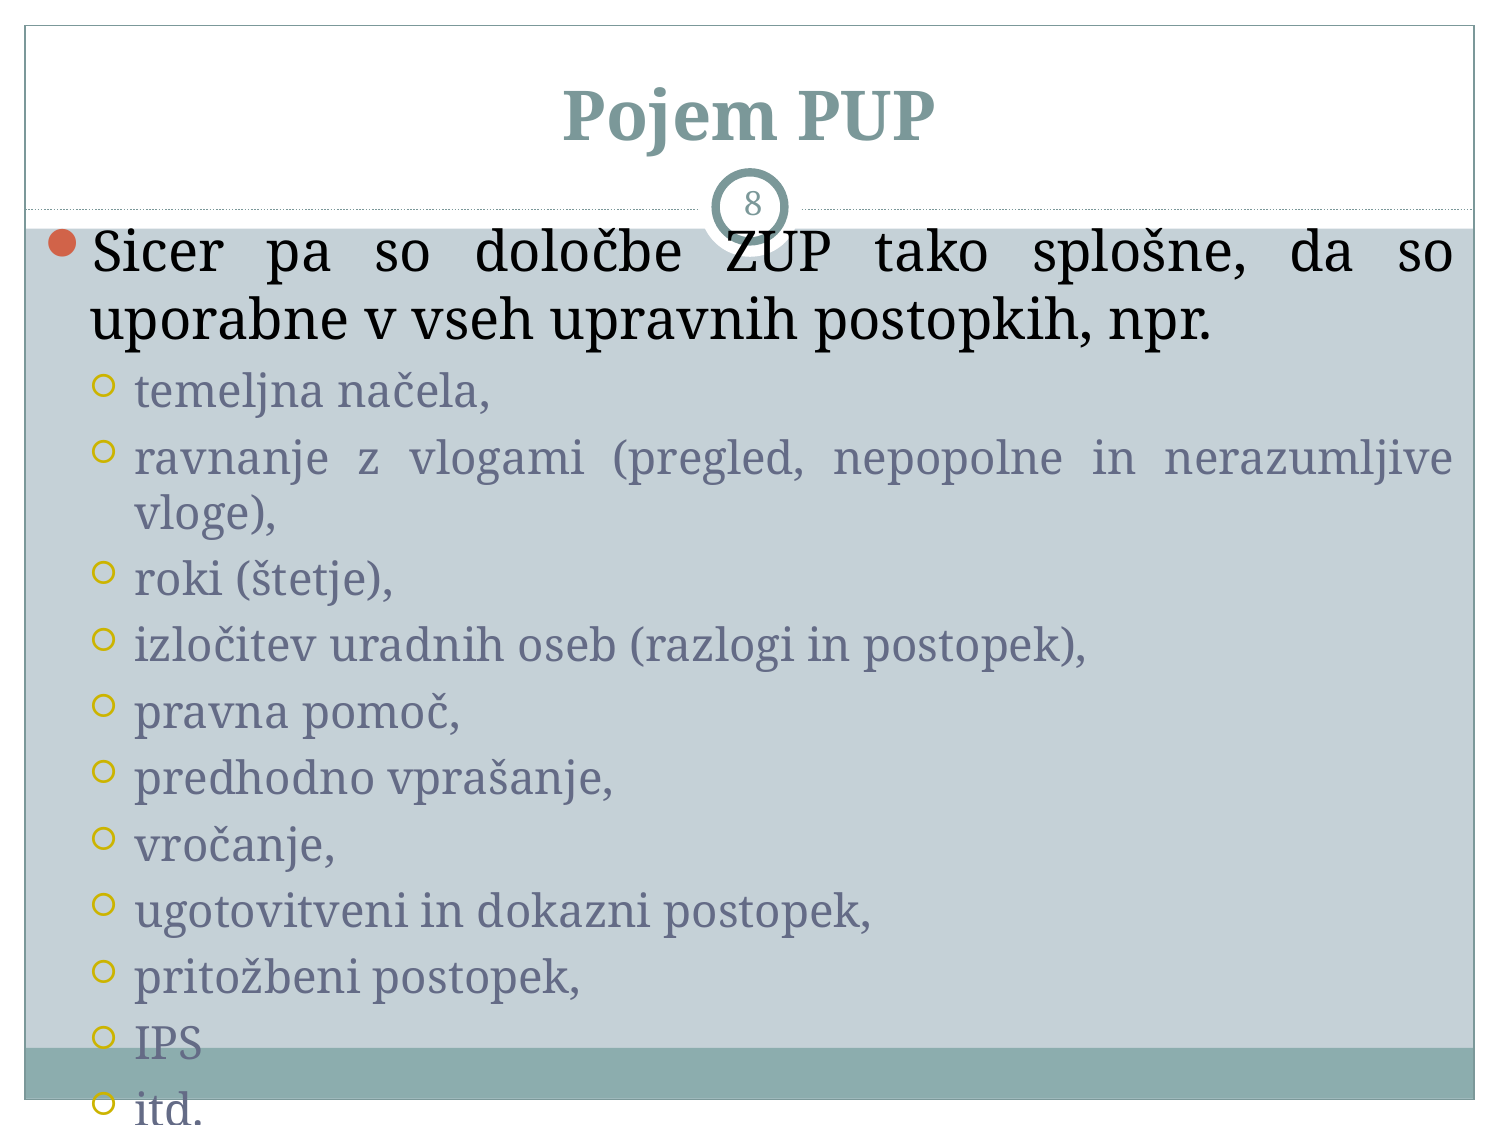

# Pojem PUP
Sicer pa so določbe ZUP tako splošne, da so uporabne v vseh upravnih postopkih, npr.
temeljna načela,
ravnanje z vlogami (pregled, nepopolne in nerazumljive vloge),
roki (štetje),
izločitev uradnih oseb (razlogi in postopek),
pravna pomoč,
predhodno vprašanje,
vročanje,
ugotovitveni in dokazni postopek,
pritožbeni postopek,
IPS
itd.